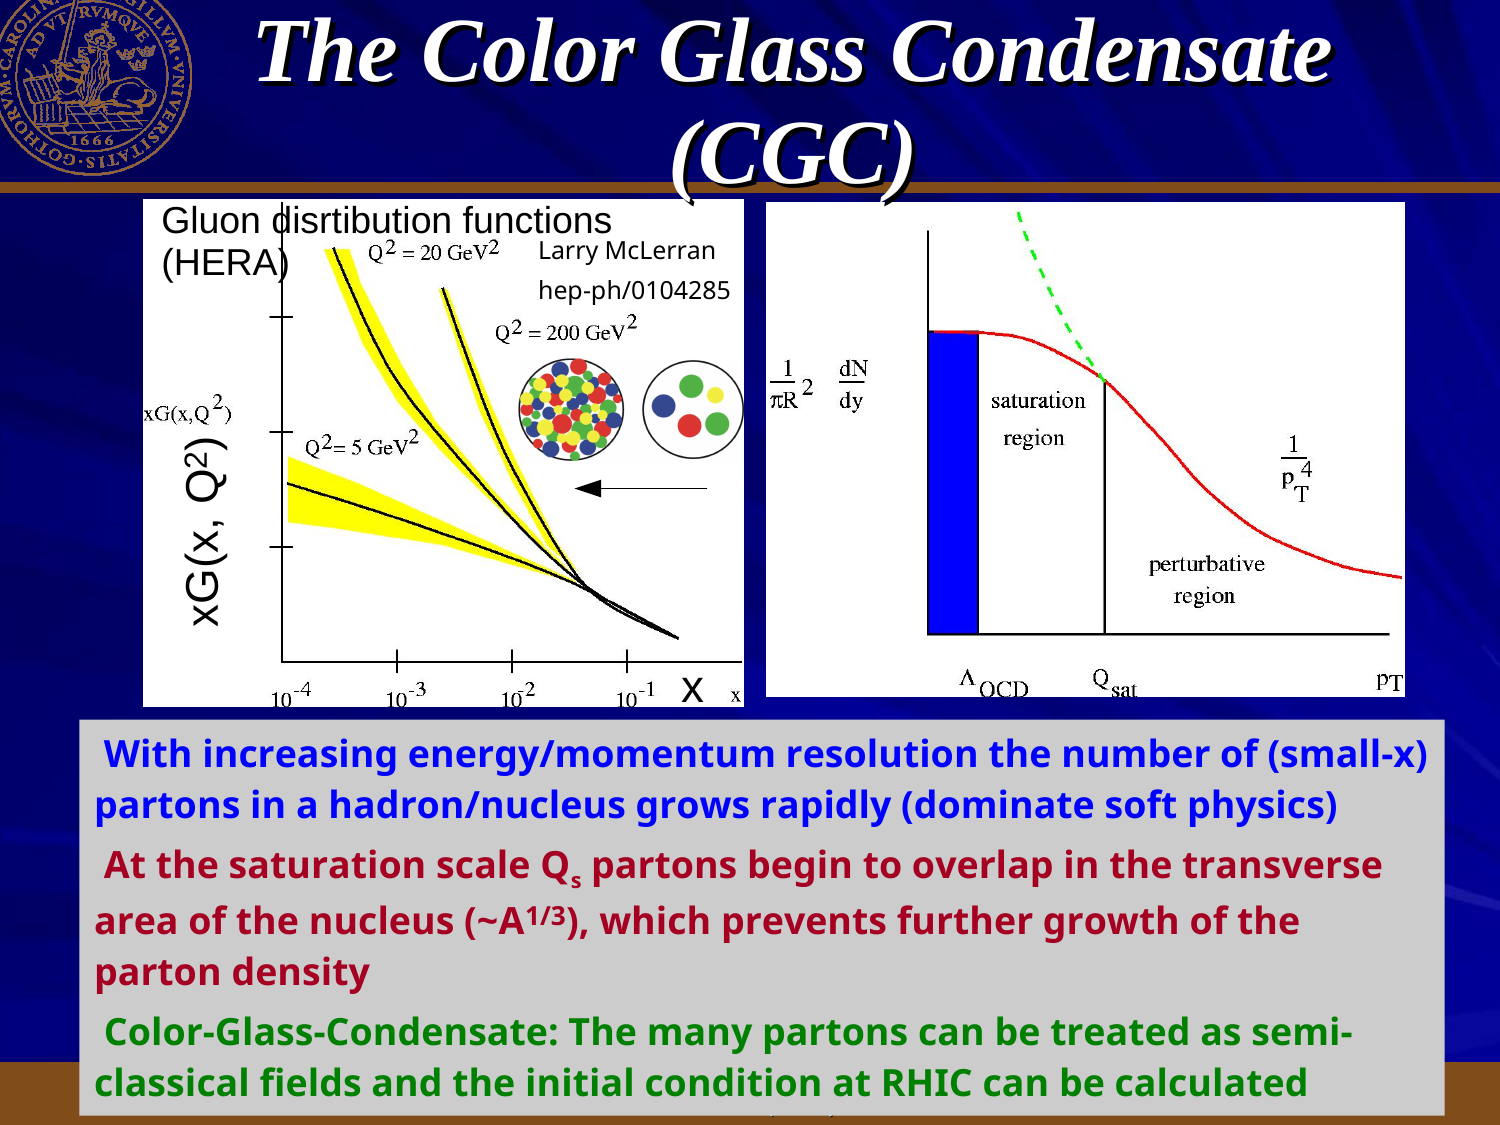

# The Color Glass Condensate (CGC)
Gluon disrtibution functions
(HERA)
Larry McLerran
hep-ph/0104285
xG(x, Q2)
x
 With increasing energy/momentum resolution the number of (small-x) partons in a hadron/nucleus grows rapidly (dominate soft physics)
 At the saturation scale Qs partons begin to overlap in the transverse area of the nucleus (~A1/3), which prevents further growth of the parton density
 Color-Glass-Condensate: The many partons can be treated as semi-classical fields and the initial condition at RHIC can be calculated
50